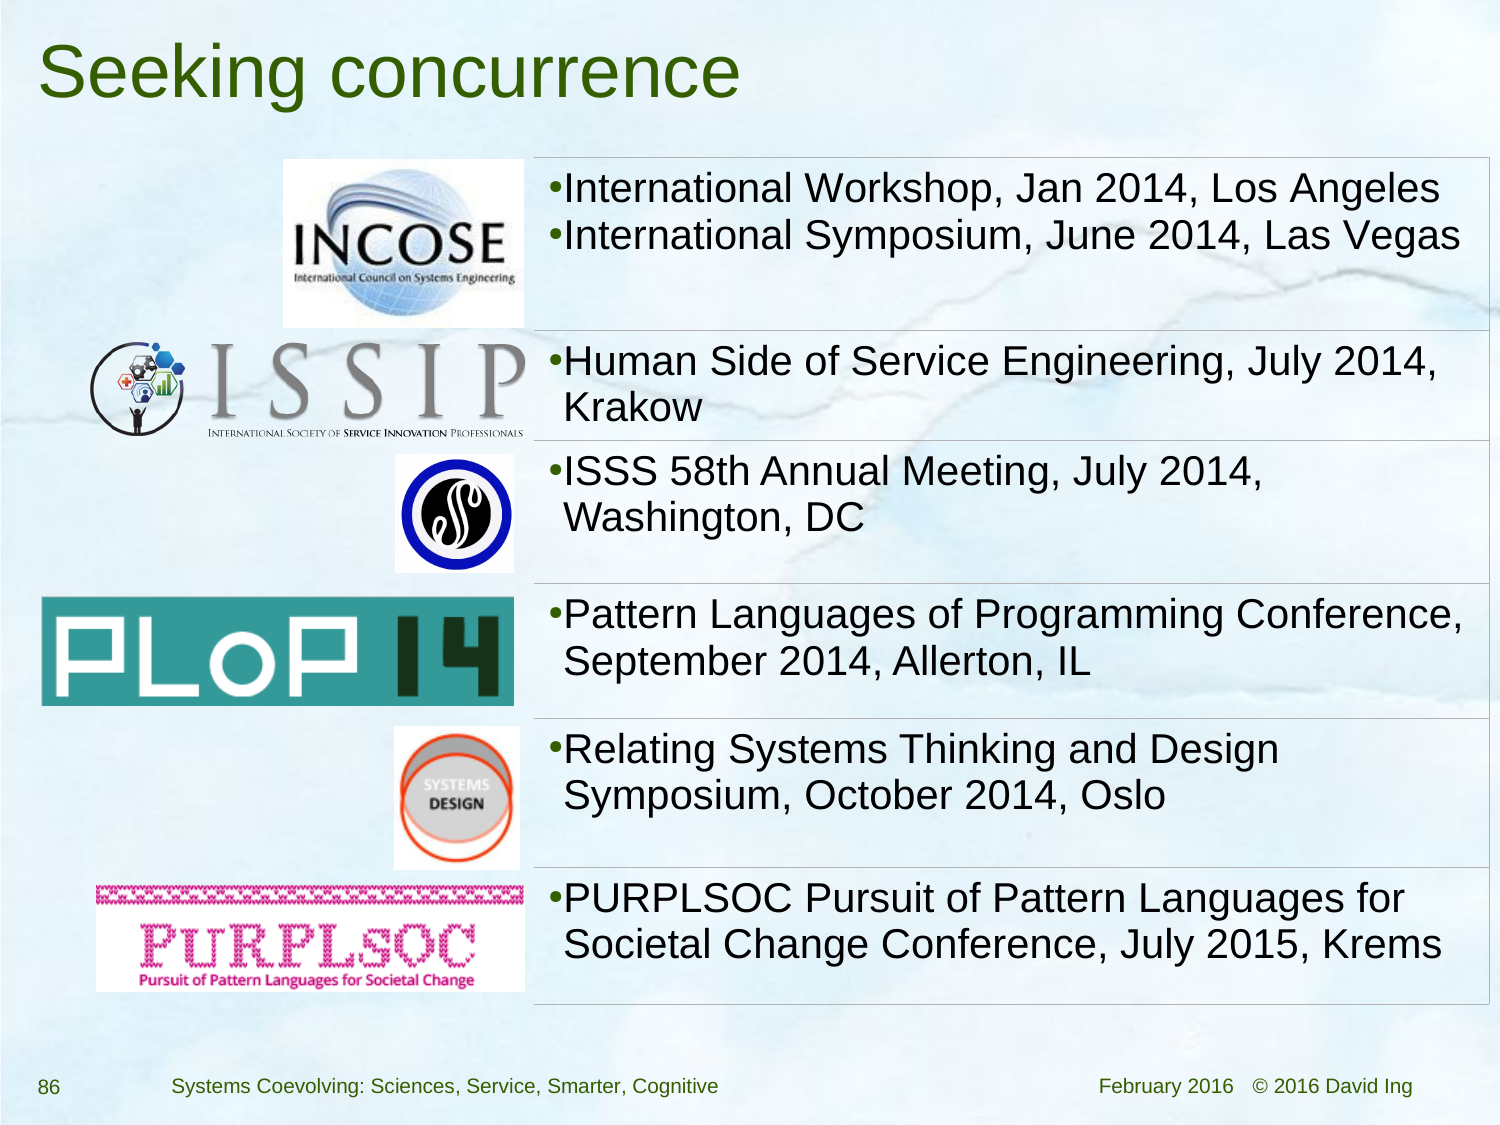

# Seeking concurrence
| International Workshop, Jan 2014, Los Angeles International Symposium, June 2014, Las Vegas |
| --- |
| Human Side of Service Engineering, July 2014, Krakow |
| ISSS 58th Annual Meeting, July 2014, Washington, DC |
| Pattern Languages of Programming Conference, September 2014, Allerton, IL |
| Relating Systems Thinking and Design Symposium, October 2014, Oslo |
| PURPLSOC Pursuit of Pattern Languages for Societal Change Conference, July 2015, Krems |
Systems Coevolving: Sciences, Service, Smarter, Cognitive
February 2016
86